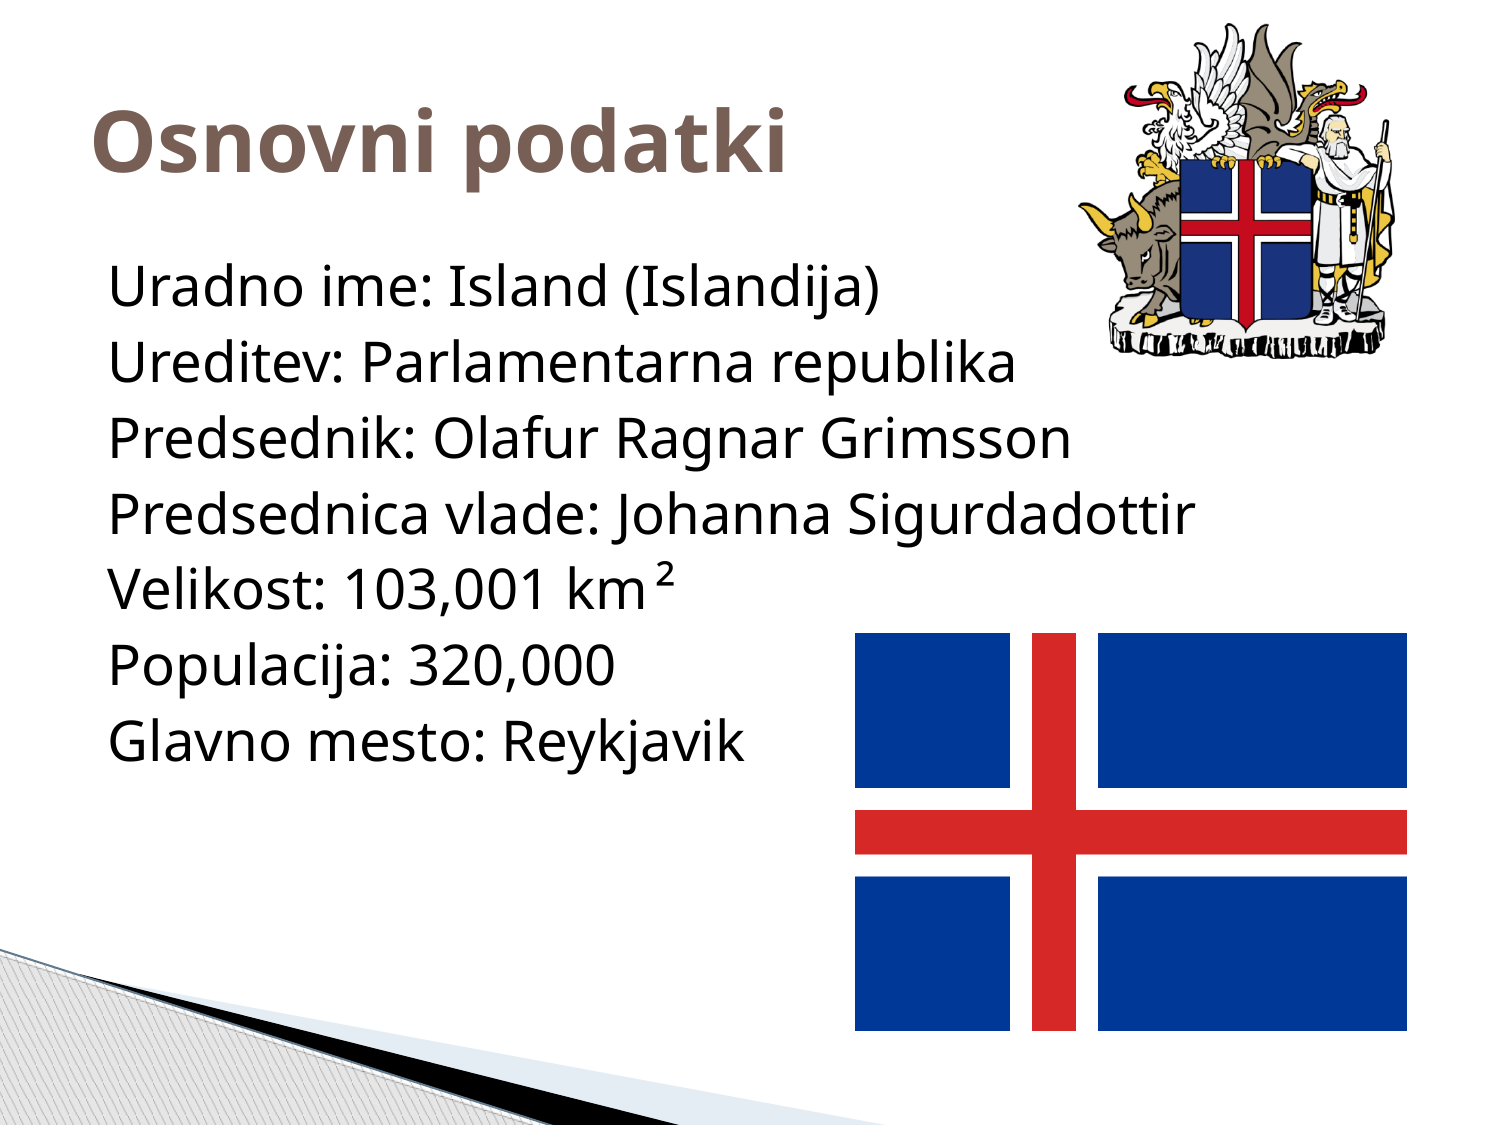

Osnovni podatki
# Uradno ime: Island (Islandija)
Ureditev: Parlamentarna republika
Predsednik: Olafur Ragnar Grimsson
Predsednica vlade: Johanna Sigurdadottir
Velikost: 103,001 km²
Populacija: 320,000
Glavno mesto: Reykjavik